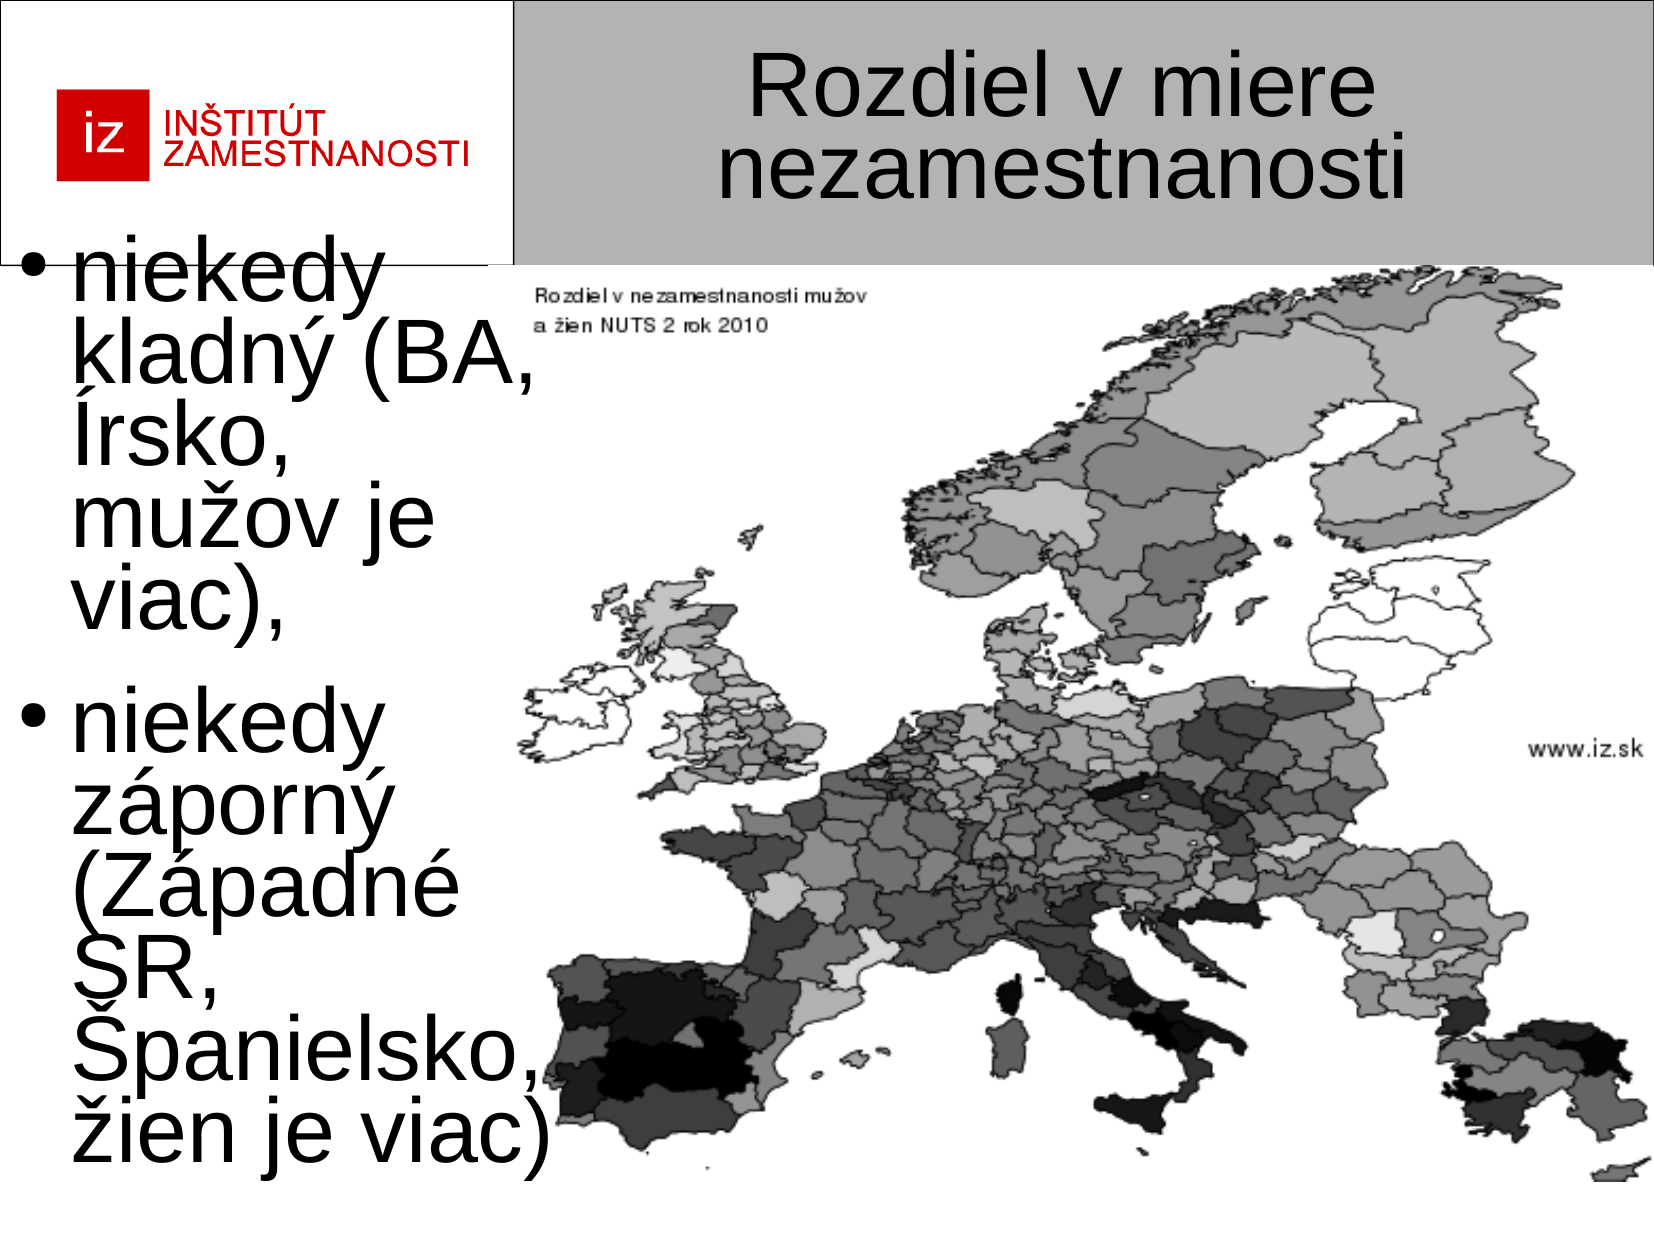

# Rozdiel v miere nezamestnanosti
niekedy kladný (BA, Írsko, mužov je viac),
niekedy záporný (Západné SR, Španielsko, žien je viac)